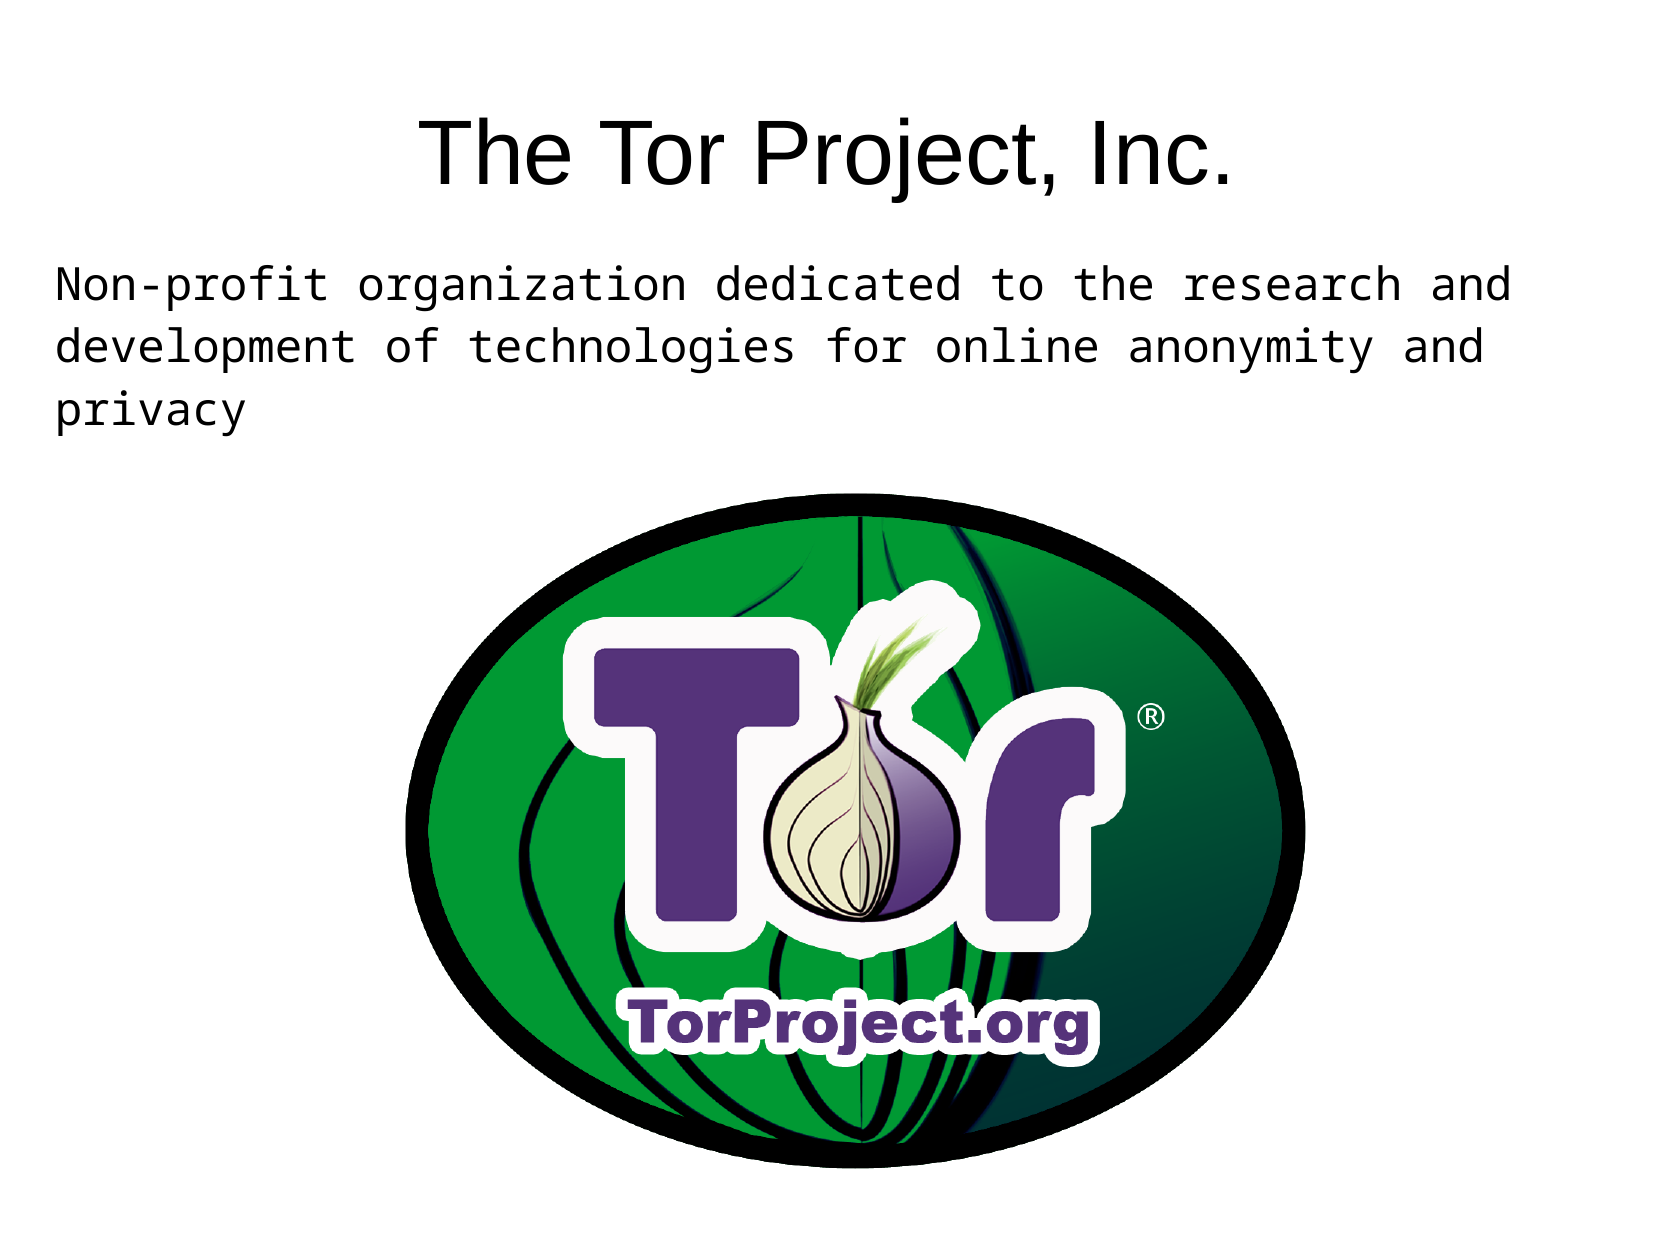

# The Tor Project, Inc.
Non-profit organization dedicated to the research and development of technologies for online anonymity and privacy